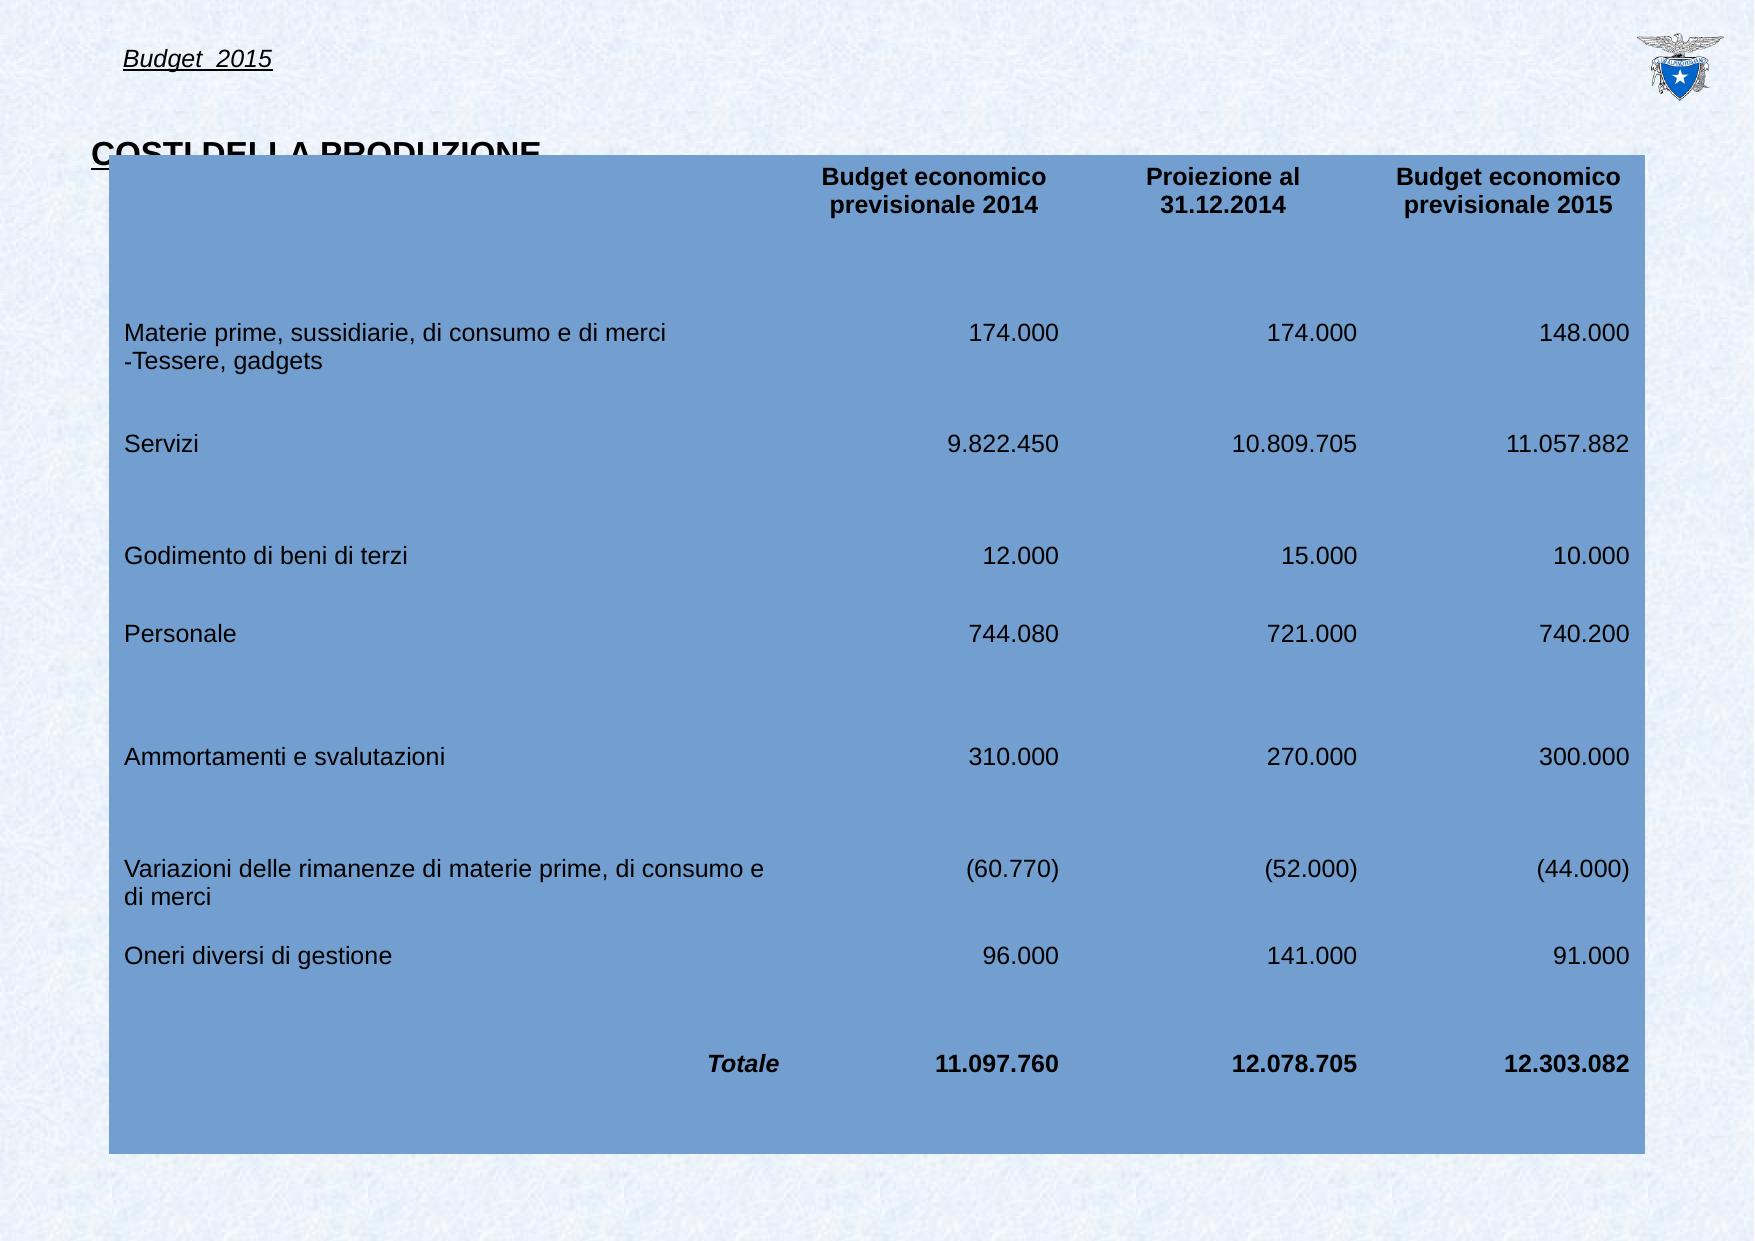

Budget 2015
COSTI DELLA PRODUZIONE
| | Budget economico previsionale 2014 | Proiezione al 31.12.2014 | Budget economico previsionale 2015 |
| --- | --- | --- | --- |
| Materie prime, sussidiarie, di consumo e di merci Tessere, gadgets | 174.000 | 174.000 | 148.000 |
| Servizi | 9.822.450 | 10.809.705 | 11.057.882 |
| Godimento di beni di terzi | 12.000 | 15.000 | 10.000 |
| Personale | 744.080 | 721.000 | 740.200 |
| Ammortamenti e svalutazioni | 310.000 | 270.000 | 300.000 |
| Variazioni delle rimanenze di materie prime, di consumo e di merci | (60.770) | (52.000) | (44.000) |
| Oneri diversi di gestione | 96.000 | 141.000 | 91.000 |
| Totale | 11.097.760 | 12.078.705 | 12.303.082 |